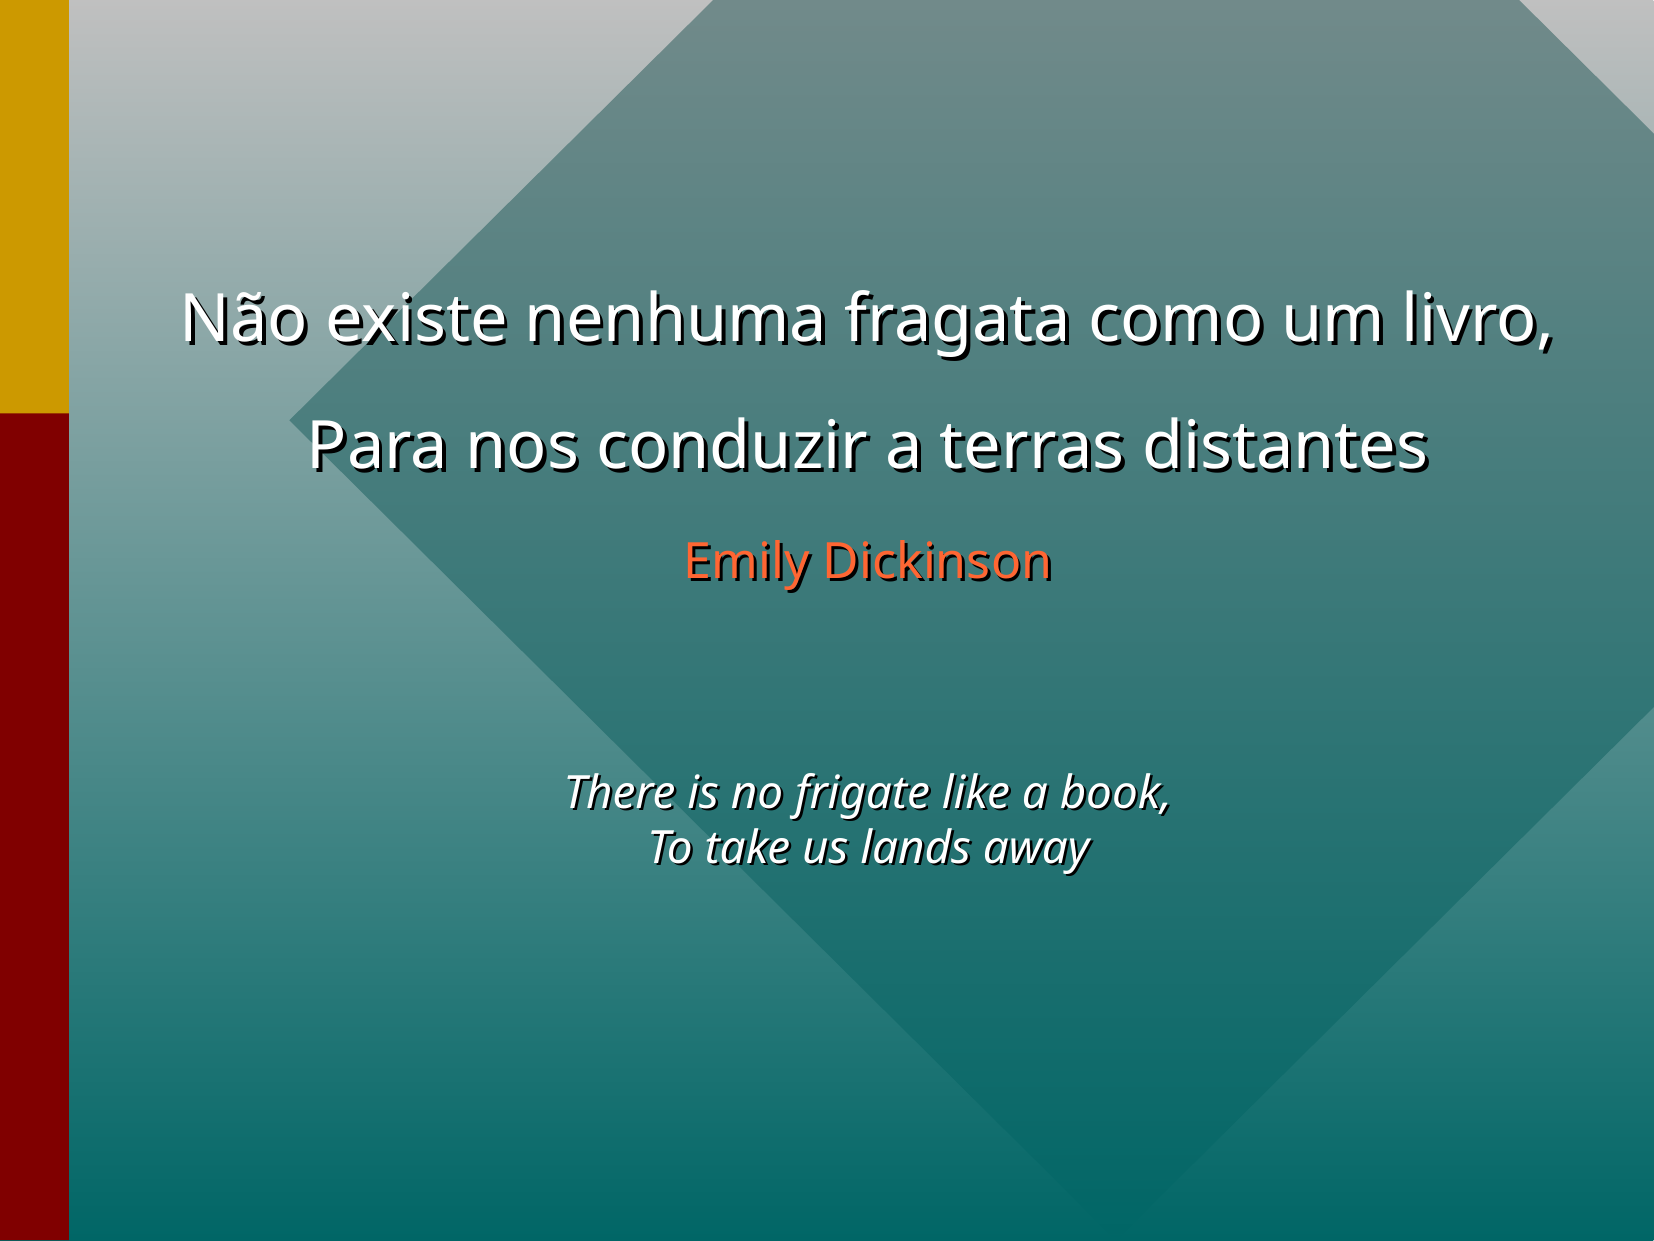

# Não existe nenhuma fragata como um livro,
Para nos conduzir a terras distantes
Emily Dickinson
There is no frigate like a book,
To take us lands away